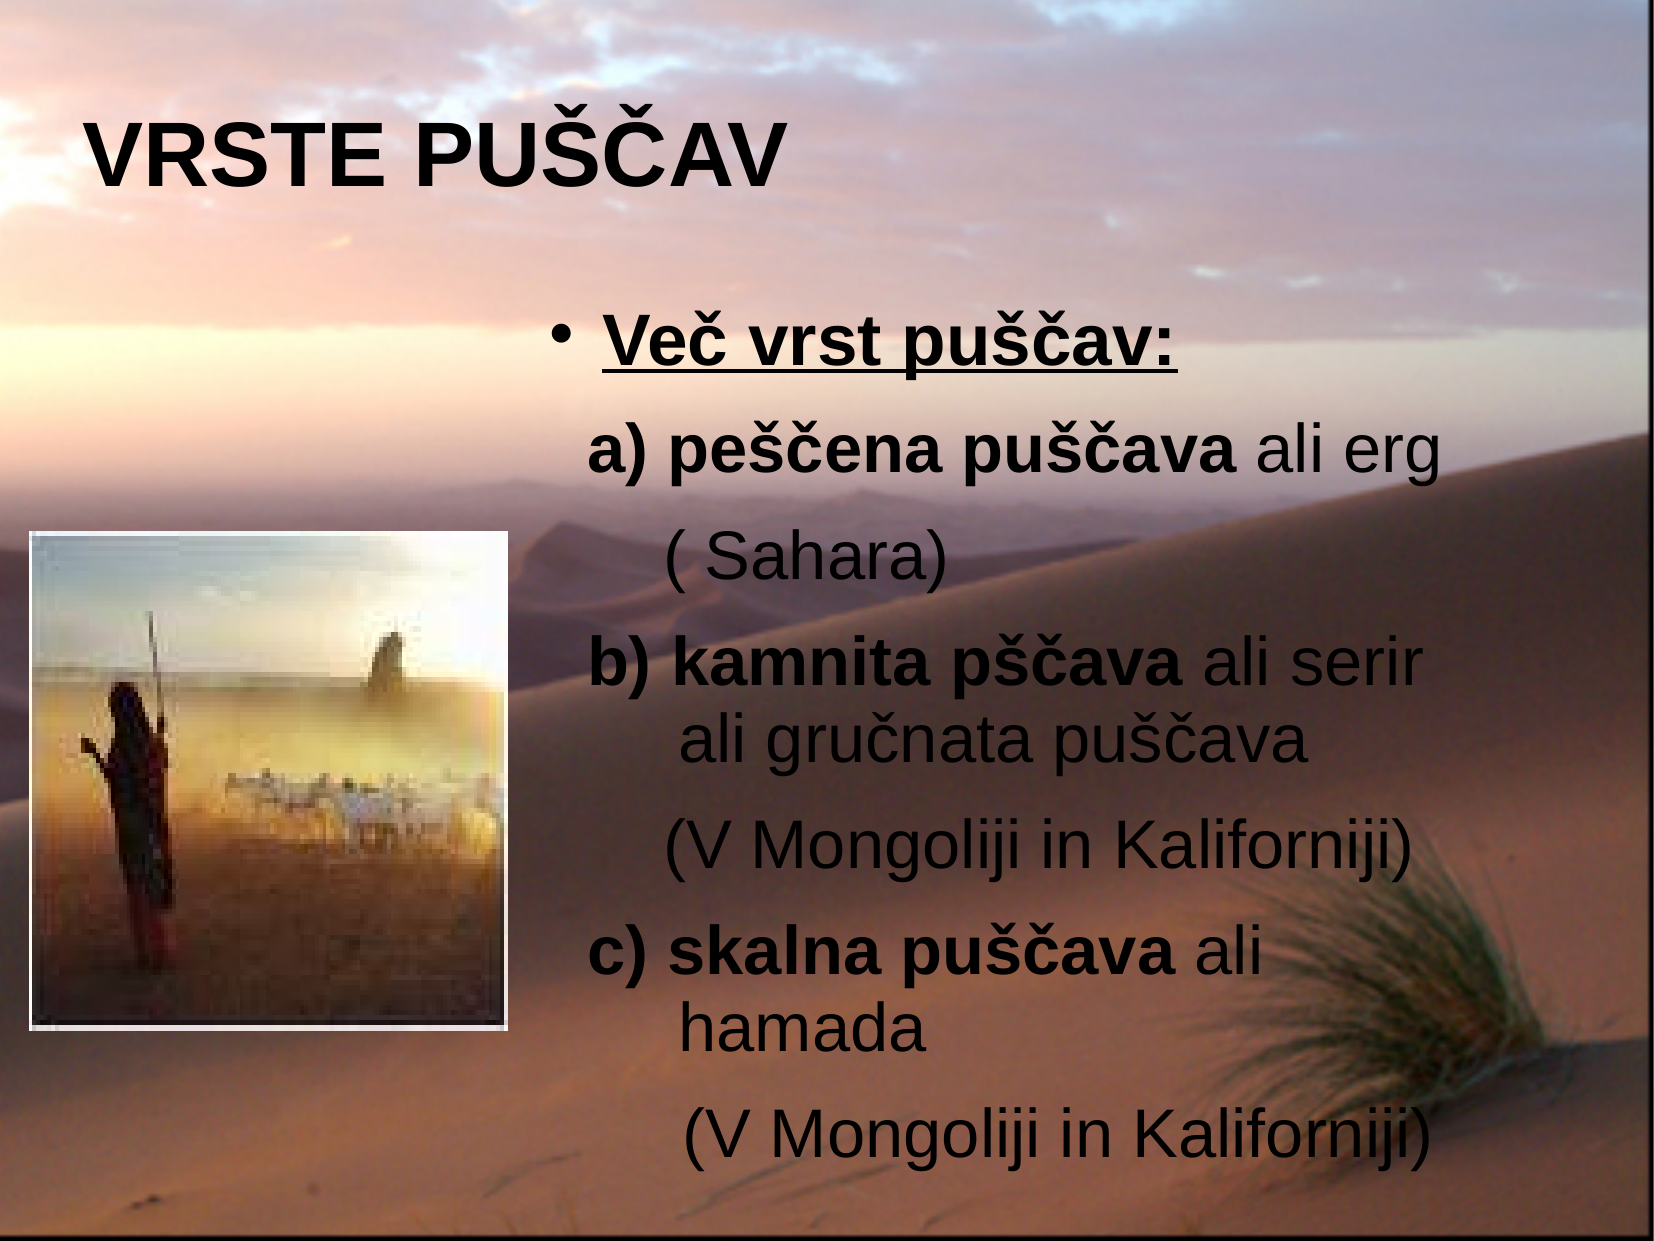

# VRSTE PUŠČAV
Več vrst puščav:
 a) peščena puščava ali erg
 ( Sahara)
 b) kamnita pščava ali serir ali gručnata puščava
 (V Mongoliji in Kaliforniji)
 c) skalna puščava ali hamada
 (V Mongoliji in Kaliforniji)